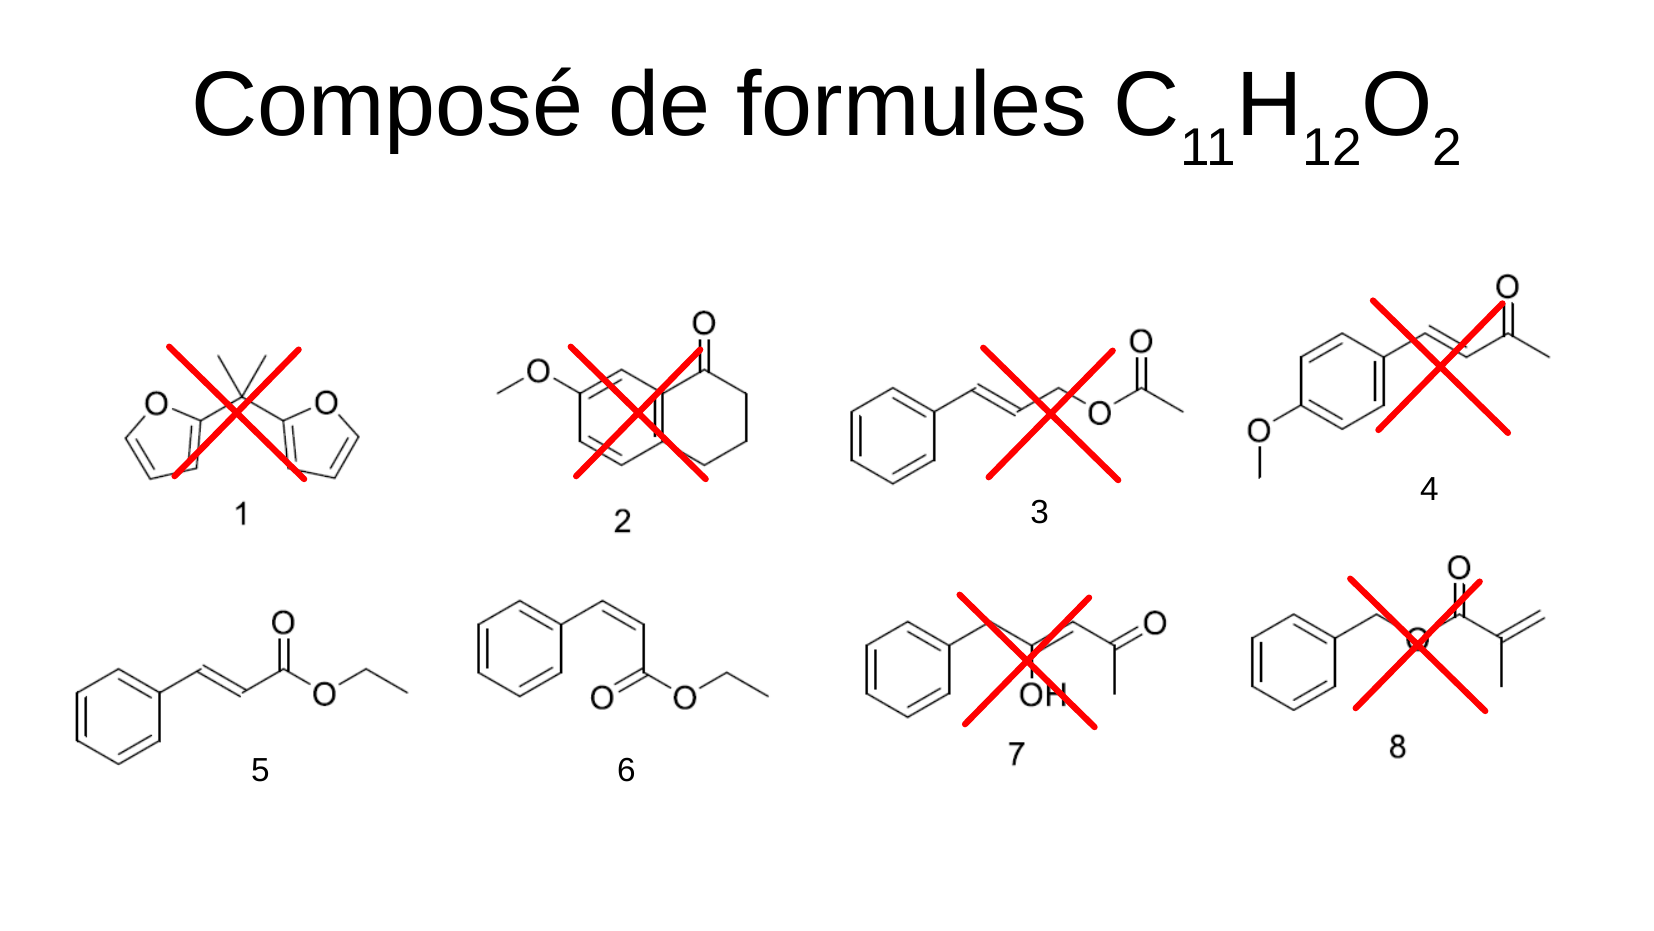

# Composé de formules C11H12O2
4
3
5
6